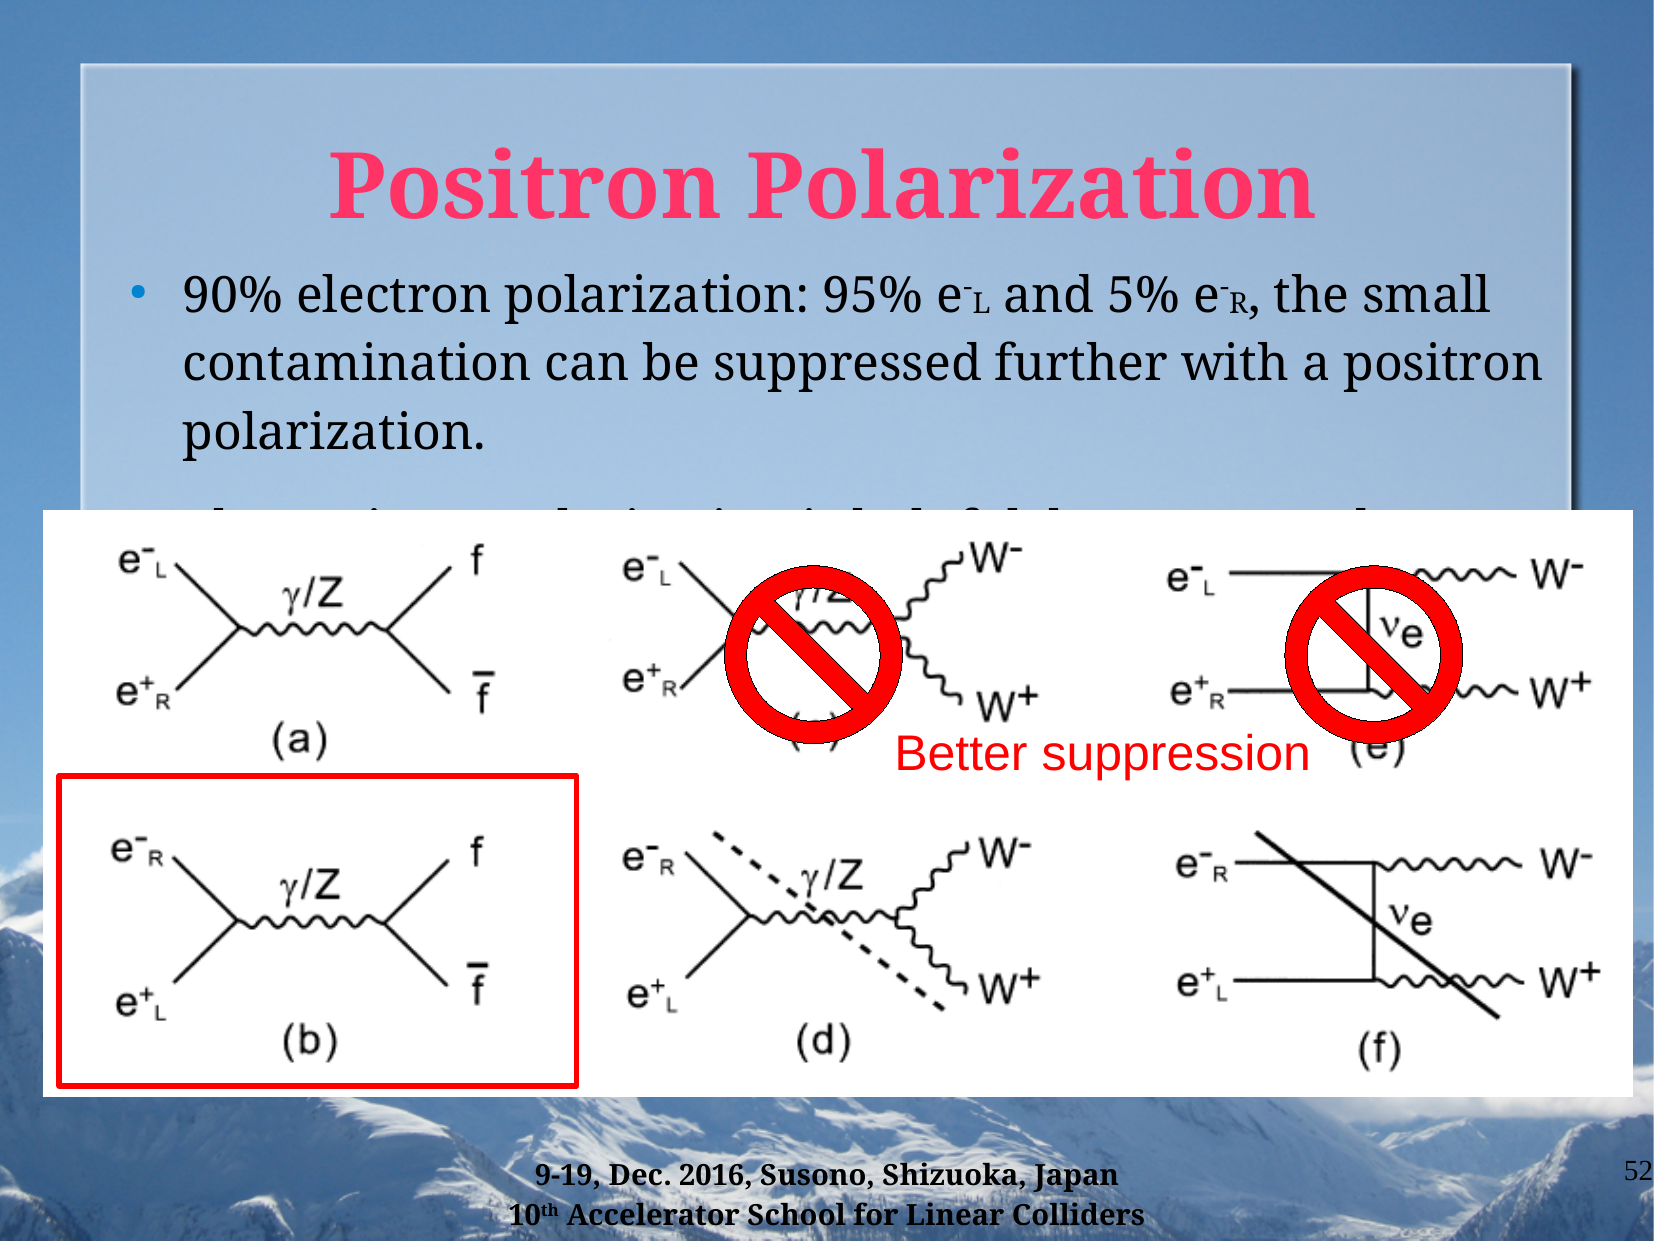

# Positron Polarization
90% electron polarization: 95% e-L and 5% e-R, the small contamination can be suppressed further with a positron polarization.
The positron polarization is helpful, but not mandate.
Better suppression
52